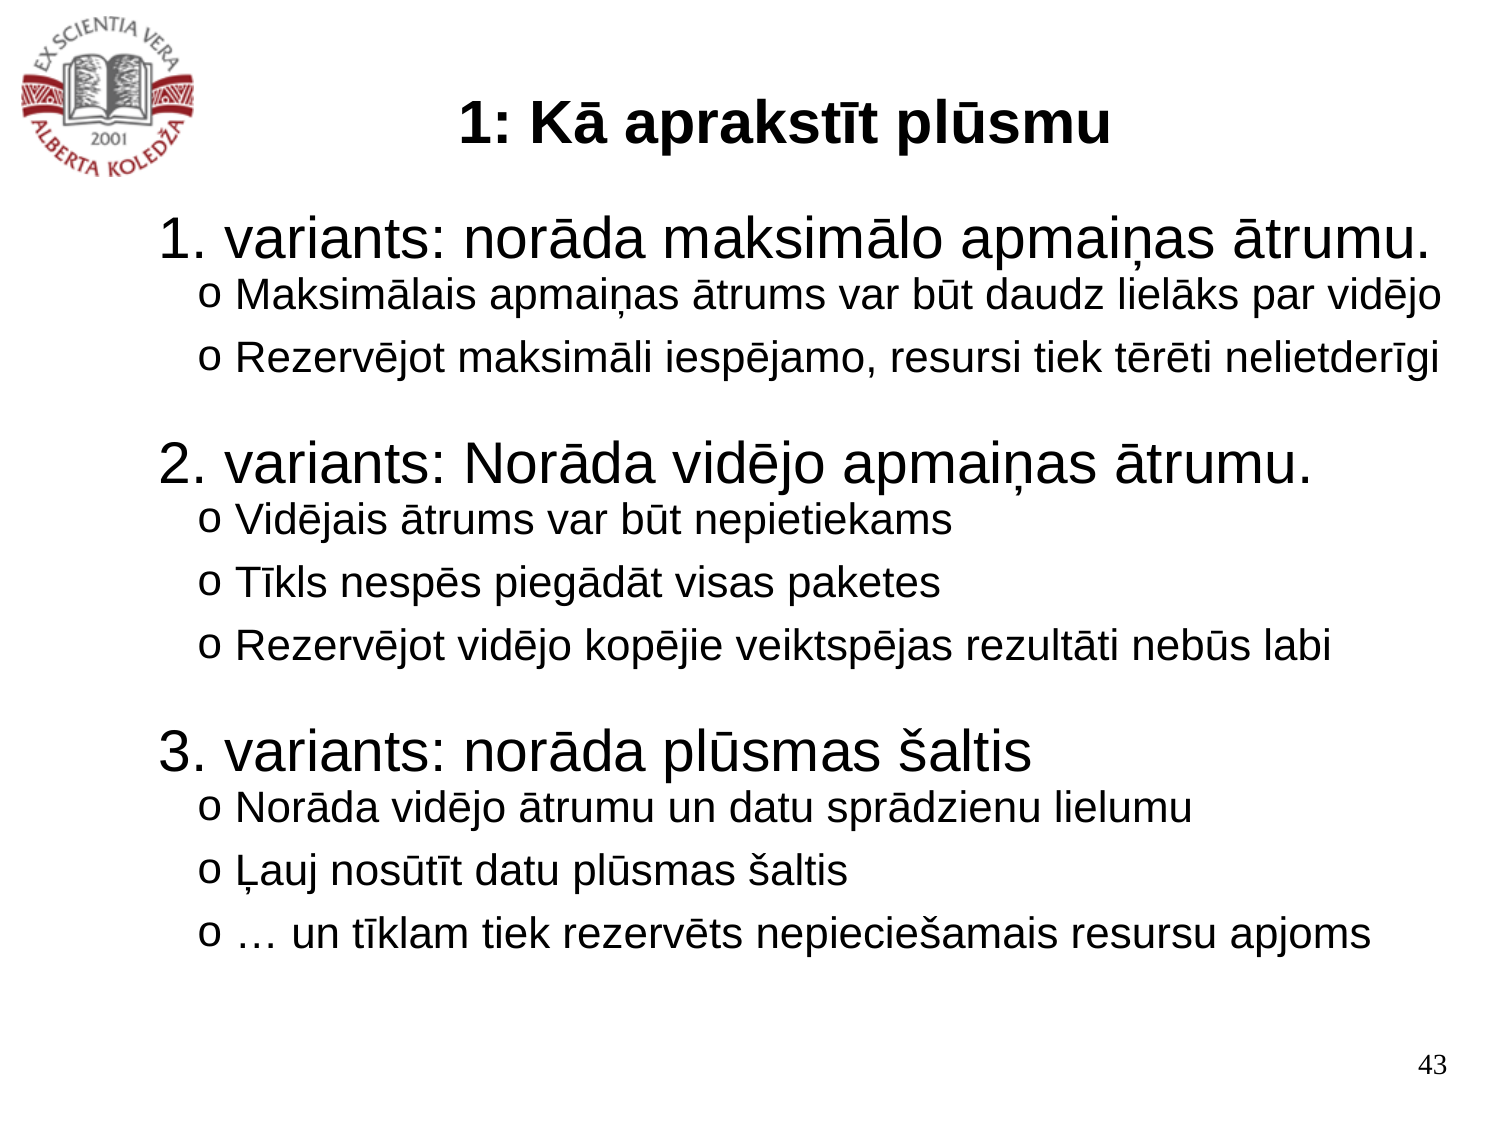

# 1: Kā aprakstīt plūsmu
1. variants: norāda maksimālo apmaiņas ātrumu.
Maksimālais apmaiņas ātrums var būt daudz lielāks par vidējo
Rezervējot maksimāli iespējamo, resursi tiek tērēti nelietderīgi
2. variants: Norāda vidējo apmaiņas ātrumu.
Vidējais ātrums var būt nepietiekams
Tīkls nespēs piegādāt visas paketes
Rezervējot vidējo kopējie veiktspējas rezultāti nebūs labi
3. variants: norāda plūsmas šaltis
Norāda vidējo ātrumu un datu sprādzienu lielumu
Ļauj nosūtīt datu plūsmas šaltis
… un tīklam tiek rezervēts nepieciešamais resursu apjoms